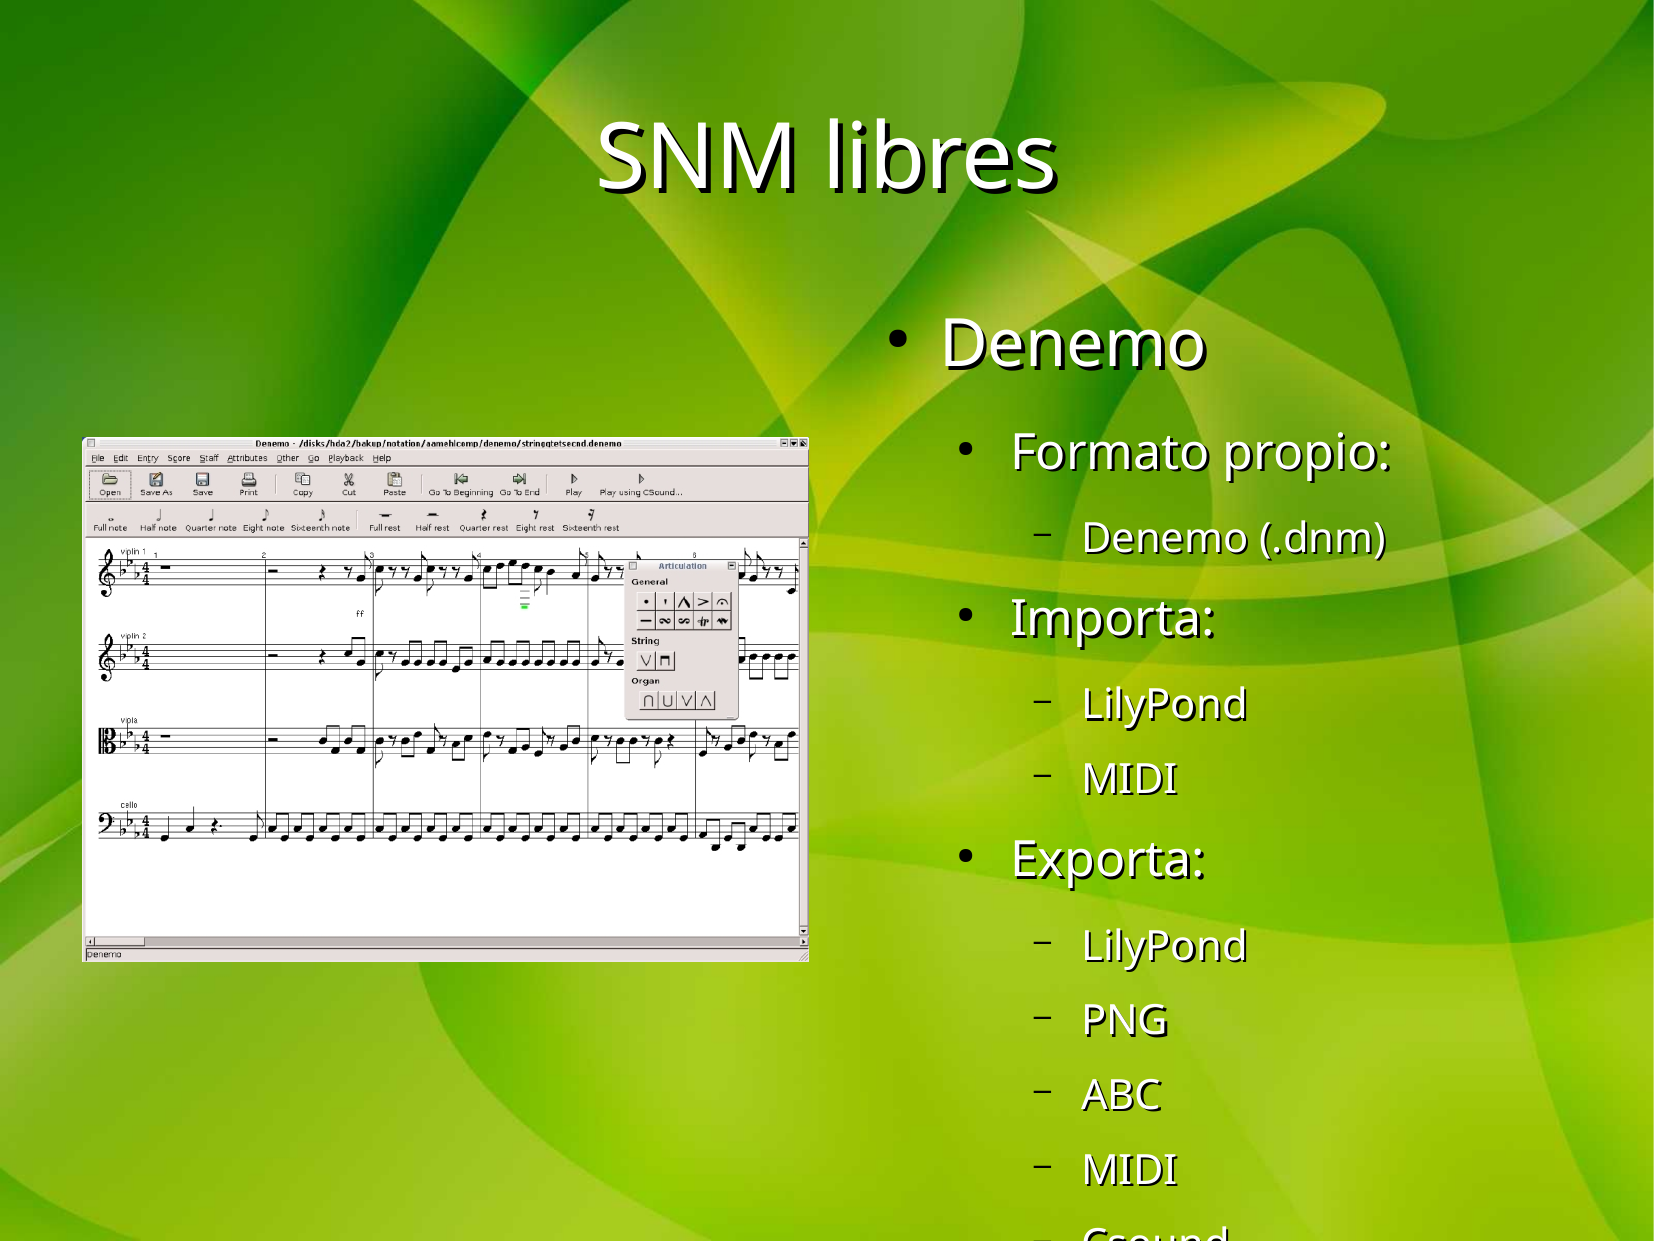

# SNM libres
Denemo
Formato propio:
Denemo (.dnm)
Importa:
LilyPond
MIDI
Exporta:
LilyPond
PNG
ABC
MIDI
Csound
PDF